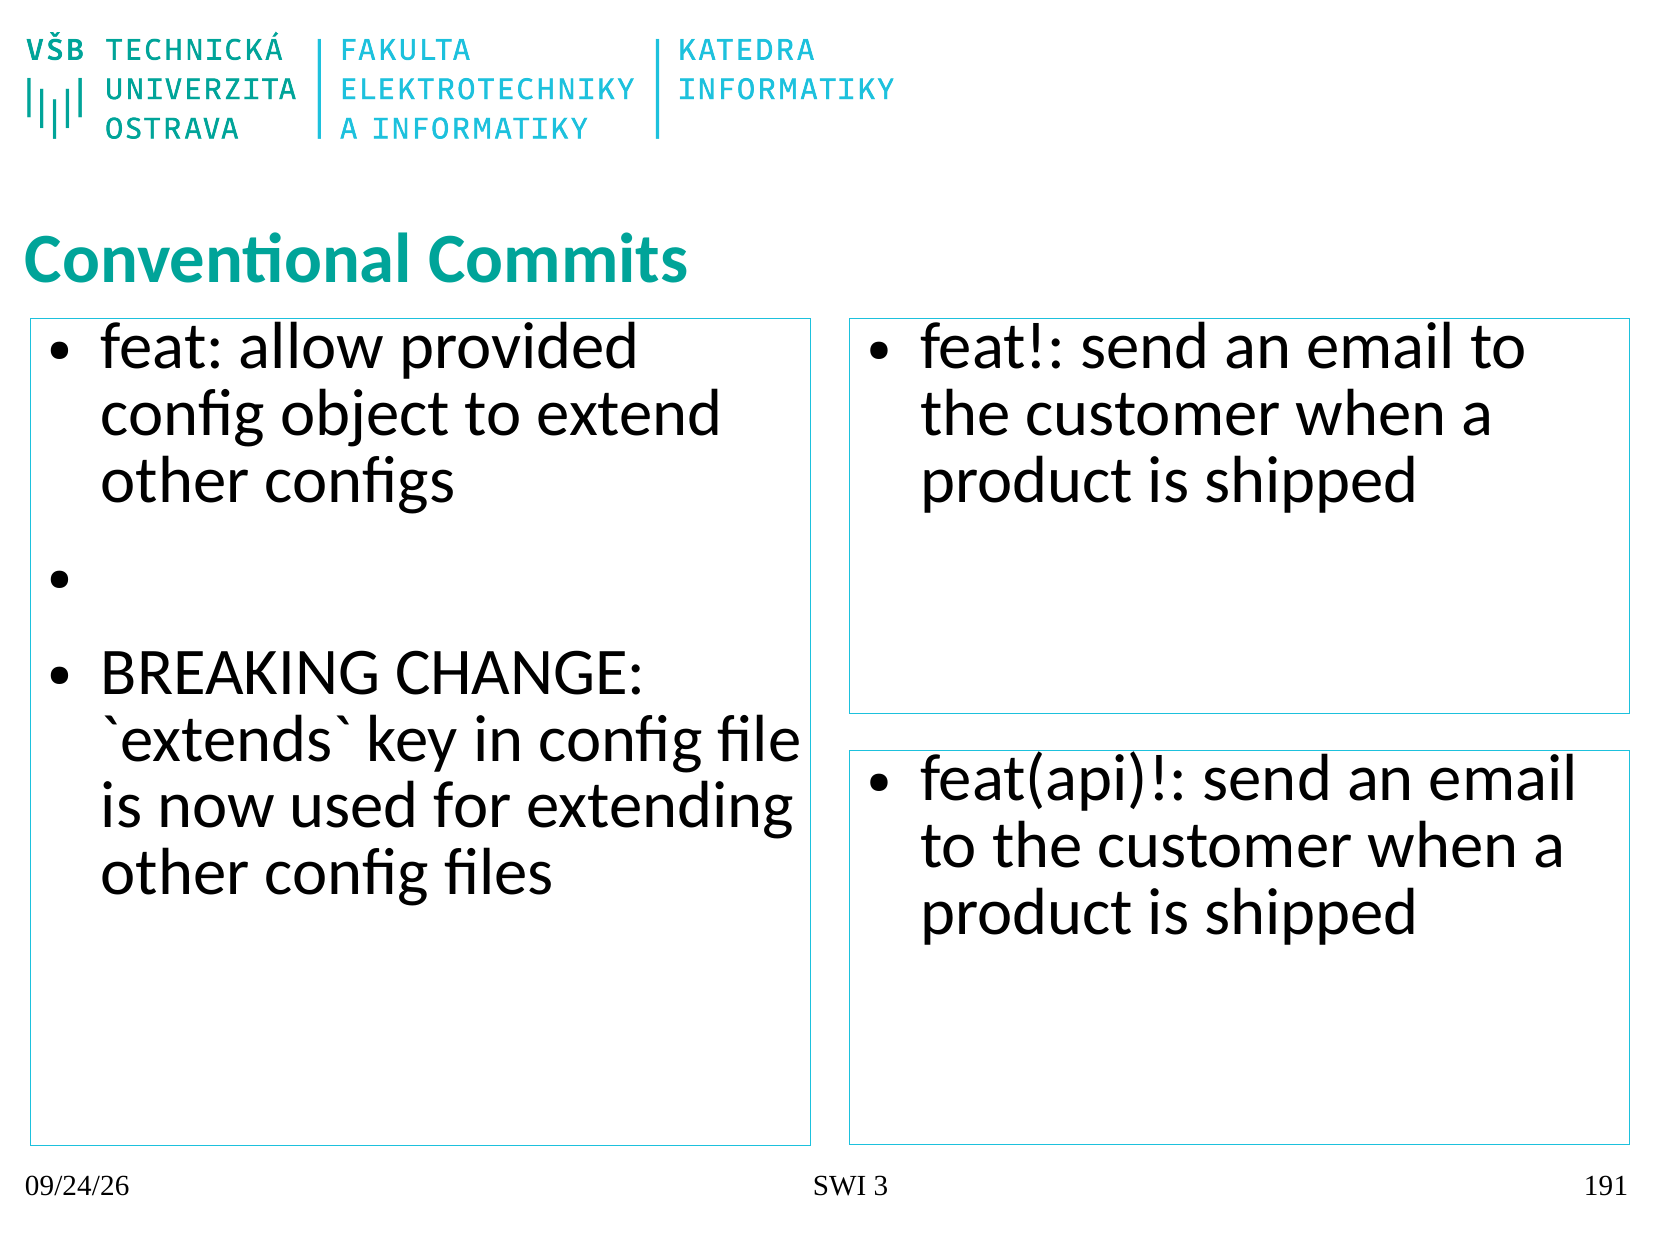

# Conventional Commits
feat: allow provided config object to extend other configs
BREAKING CHANGE: `extends` key in config file is now used for extending other config files
feat!: send an email to the customer when a product is shipped
feat(api)!: send an email to the customer when a product is shipped
SWI 3
191